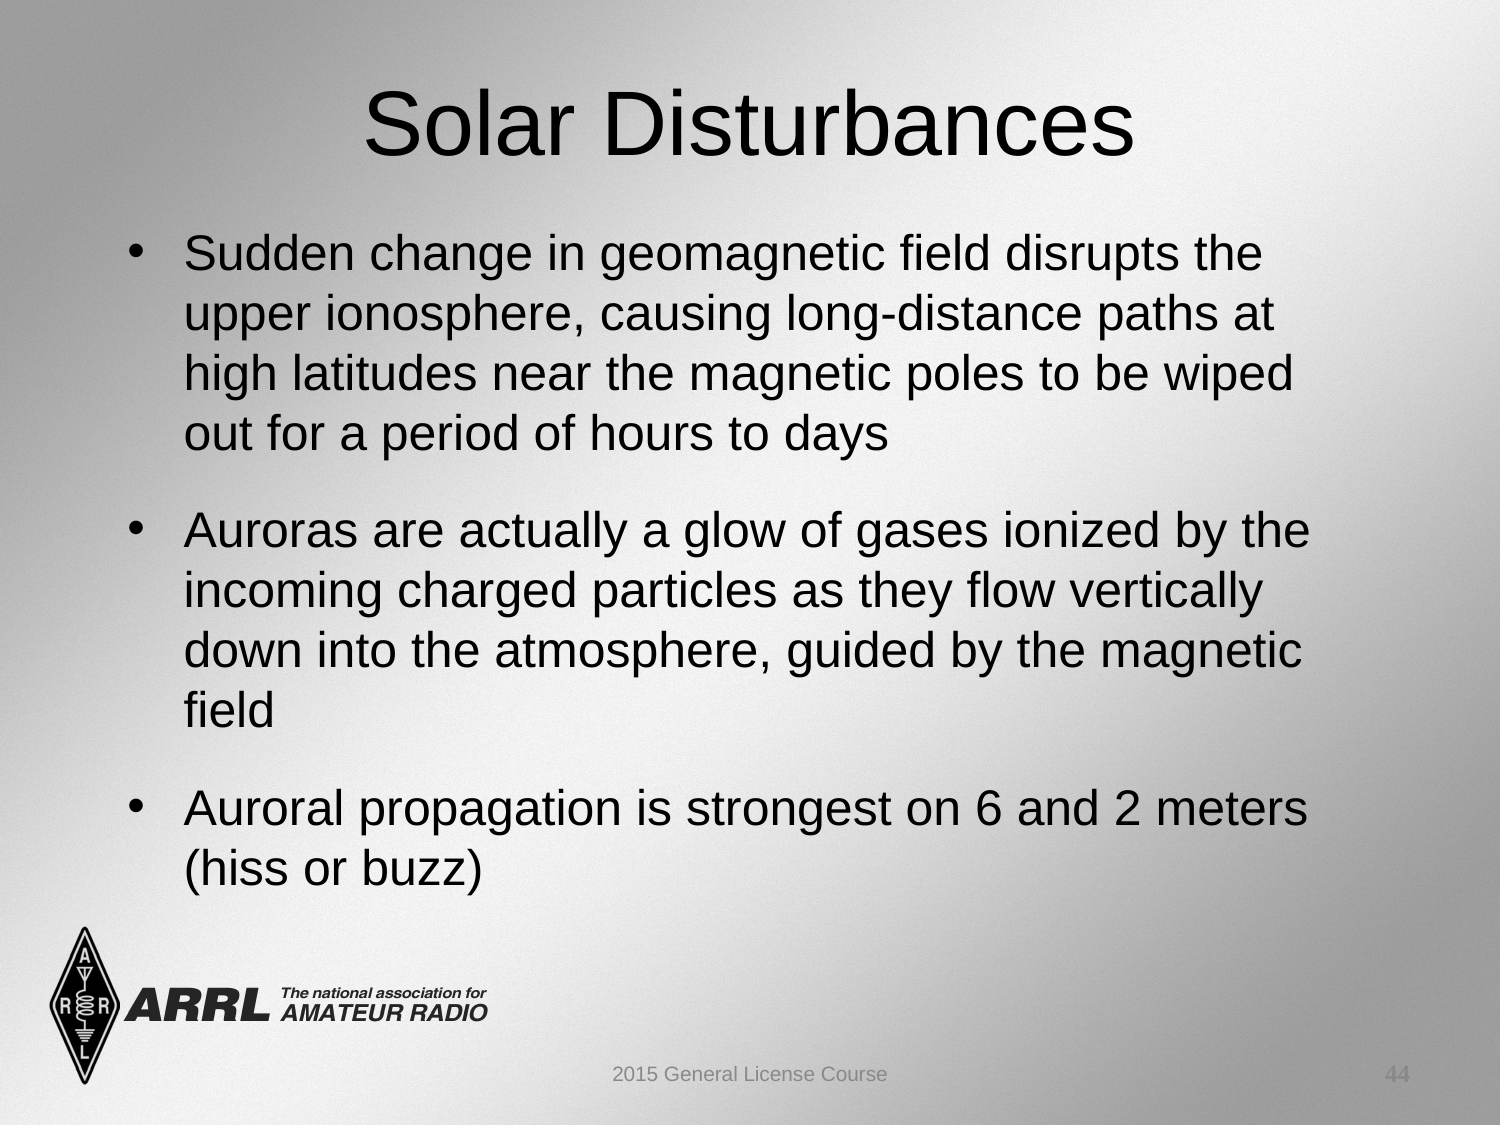

Solar Disturbances
Sudden change in geomagnetic field disrupts the upper ionosphere, causing long-distance paths at high latitudes near the magnetic poles to be wiped out for a period of hours to days
Auroras are actually a glow of gases ionized by the incoming charged particles as they flow vertically down into the atmosphere, guided by the magnetic field
Auroral propagation is strongest on 6 and 2 meters (hiss or buzz)
2015 General License Course